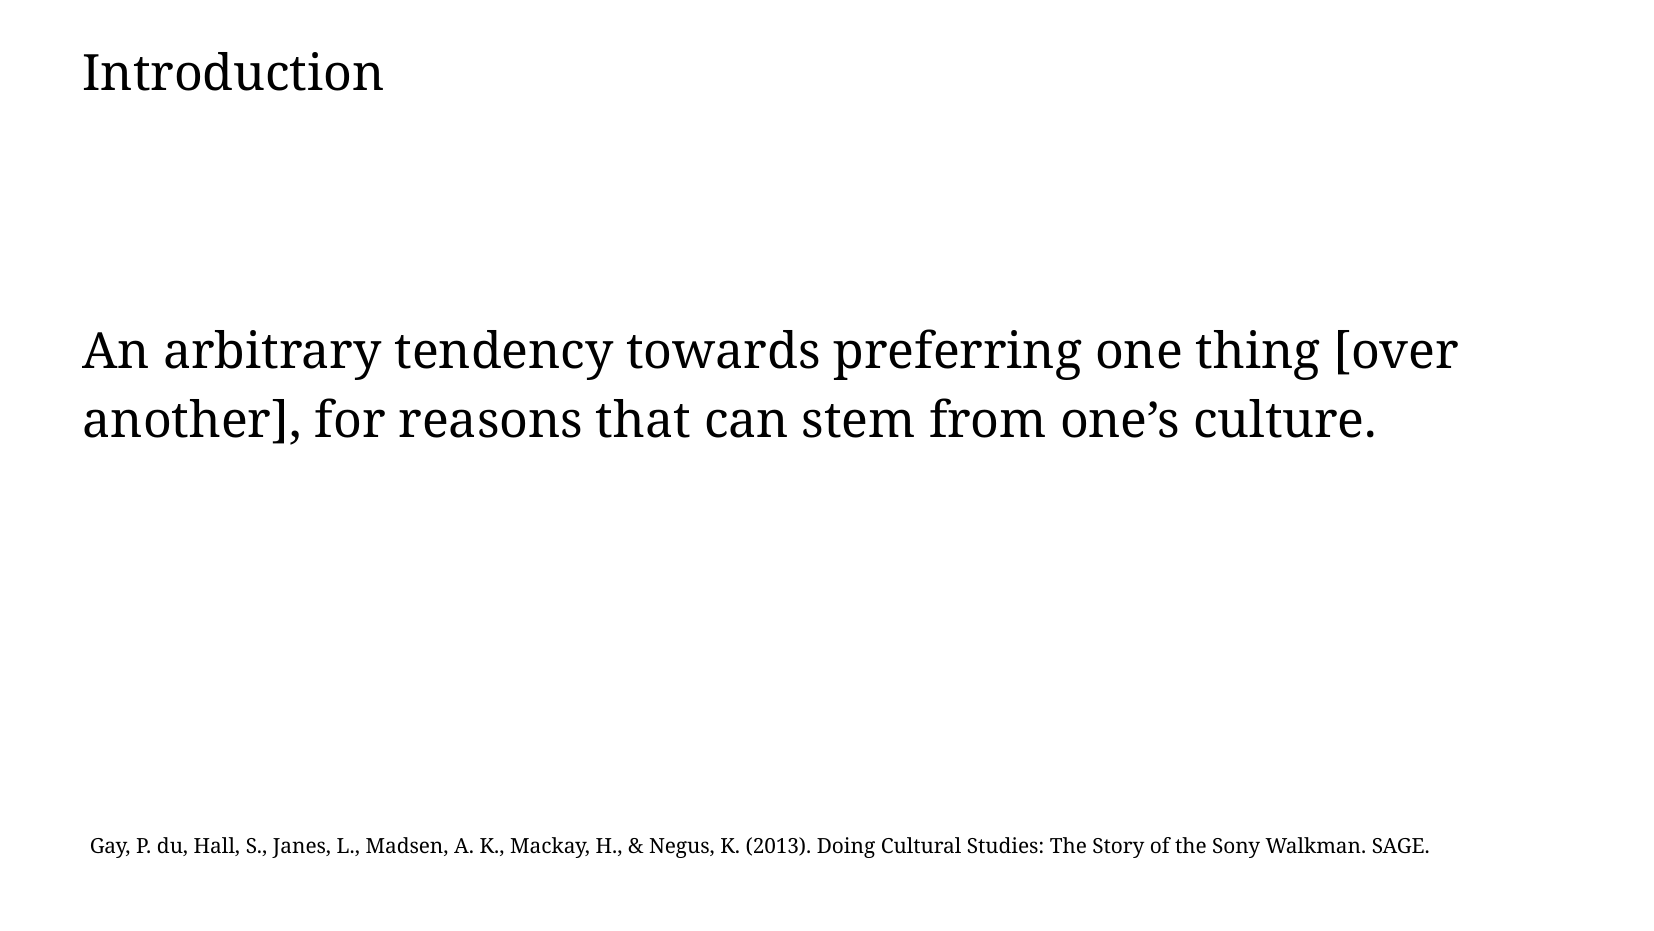

# Introduction
An arbitrary tendency towards preferring one thing [over another], for reasons that can stem from one’s culture.
Gay, P. du, Hall, S., Janes, L., Madsen, A. K., Mackay, H., & Negus, K. (2013). Doing Cultural Studies: The Story of the Sony Walkman. SAGE.